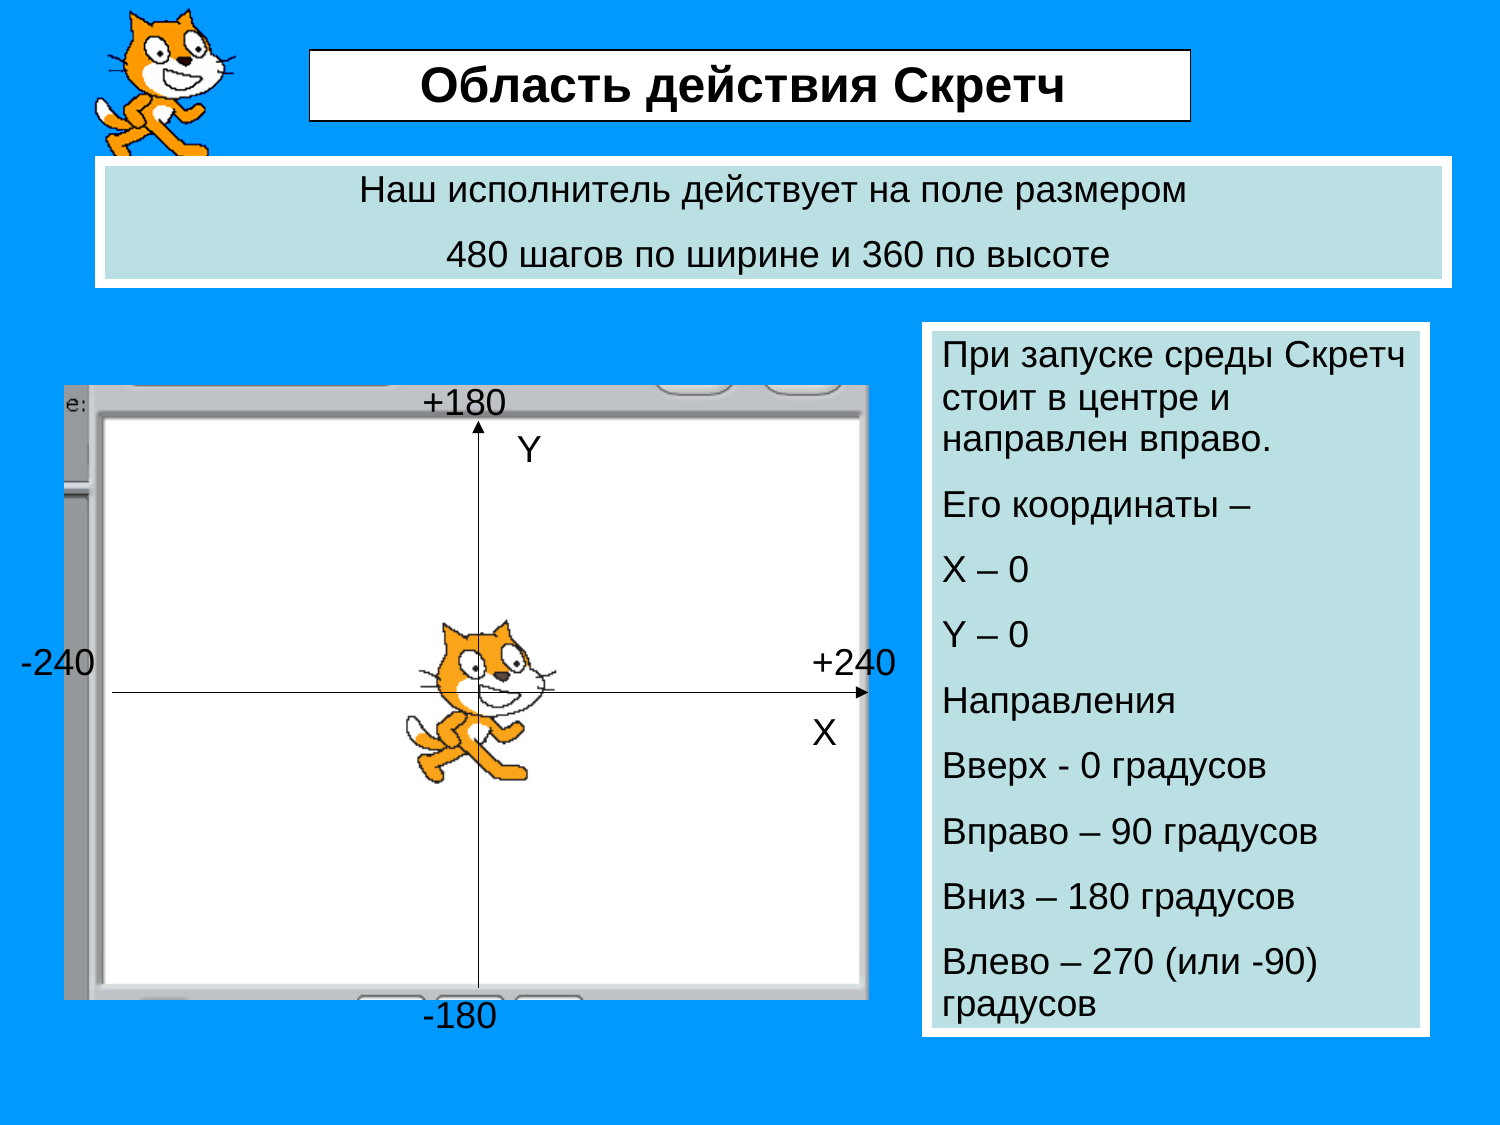

Область действия Скретч
Наш исполнитель действует на поле размером
 480 шагов по ширине и 360 по высоте
При запуске среды Скретч стоит в центре и направлен вправо.
Его координаты –
Х – 0
Y – 0
Направления
Вверх - 0 градусов
Вправо – 90 градусов
Вниз – 180 градусов
Влево – 270 (или -90) градусов
+180
Y
-240
+240
Х
-180